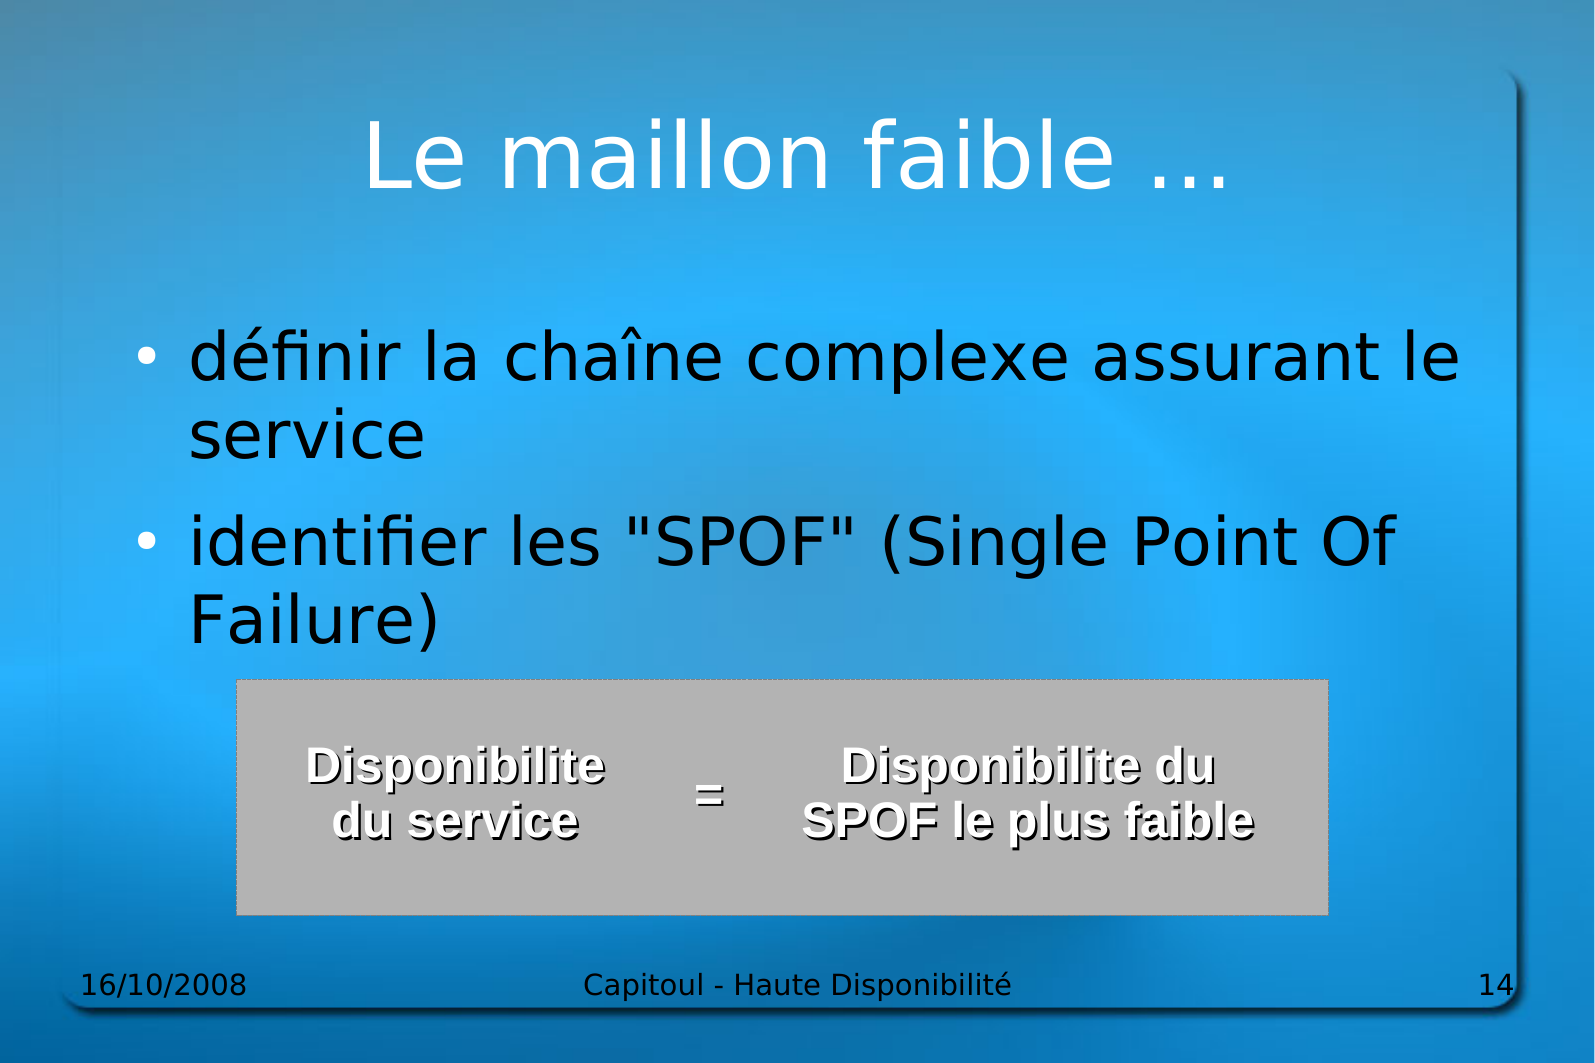

# Le maillon faible ...
définir la chaîne complexe assurant le service
identifier les "SPOF" (Single Point Of Failure)
Disponibilite
du service
Disponibilite du
SPOF le plus faible
=
16/10/2008
Capitoul - Haute Disponibilité
14